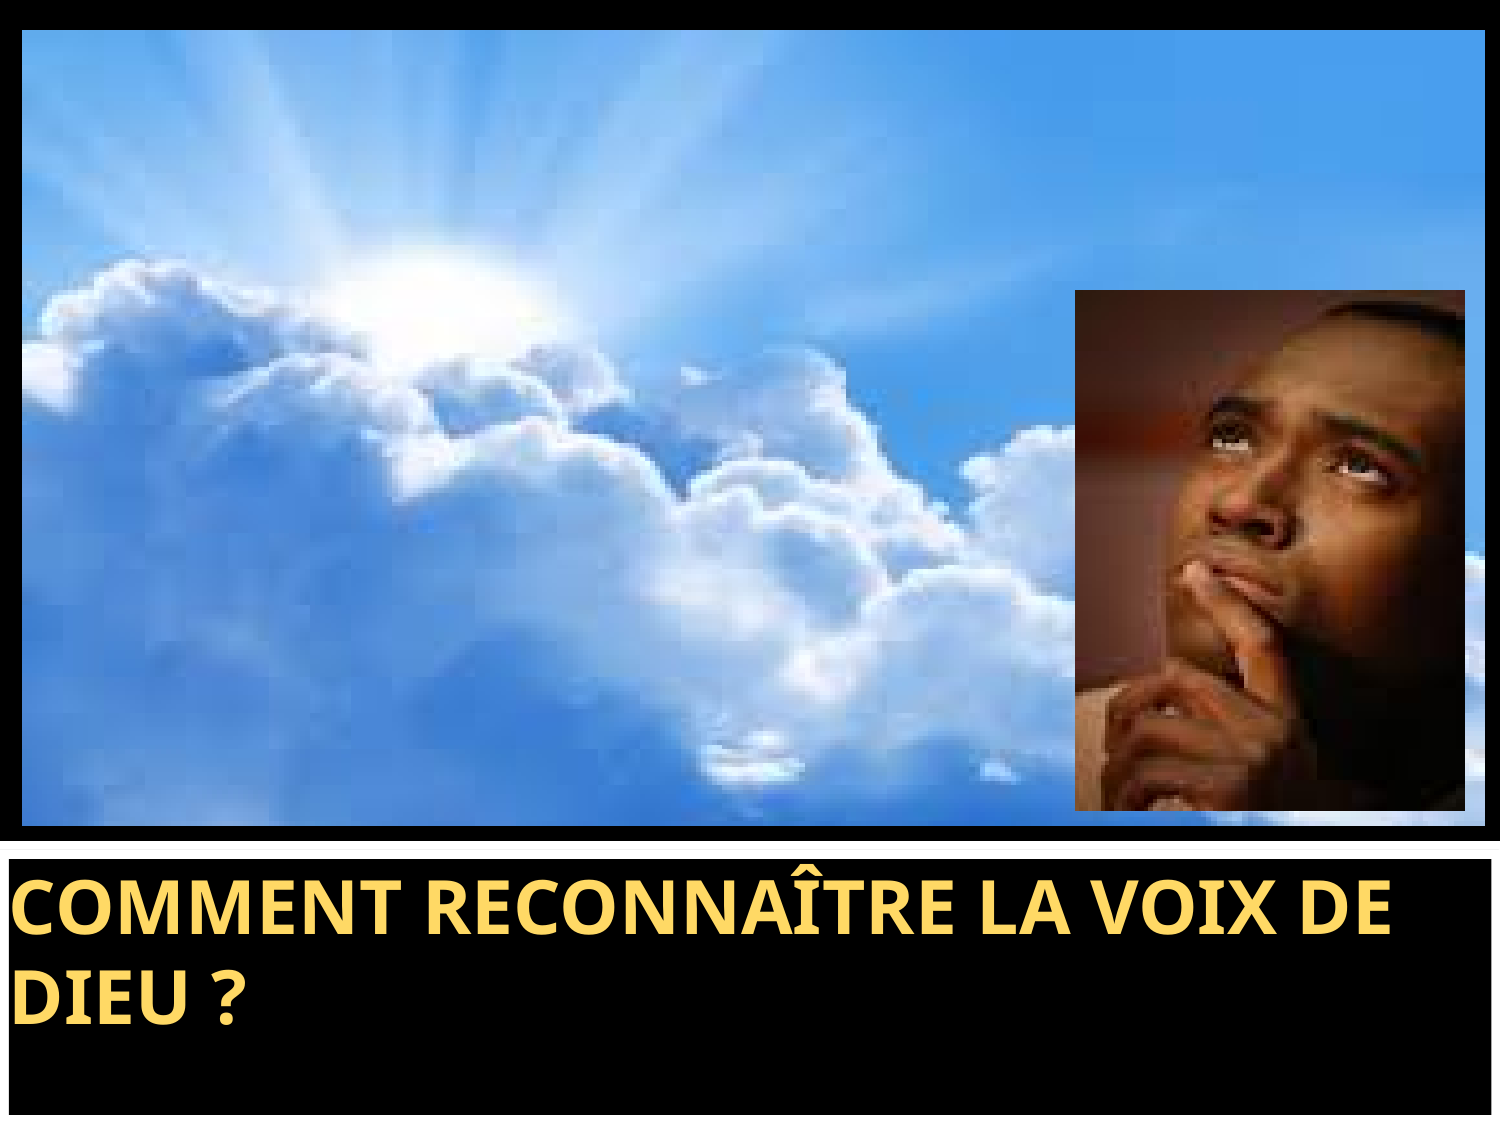

#
COMMENT RECONNAÎTRE LA VOIX DE DIEU ?